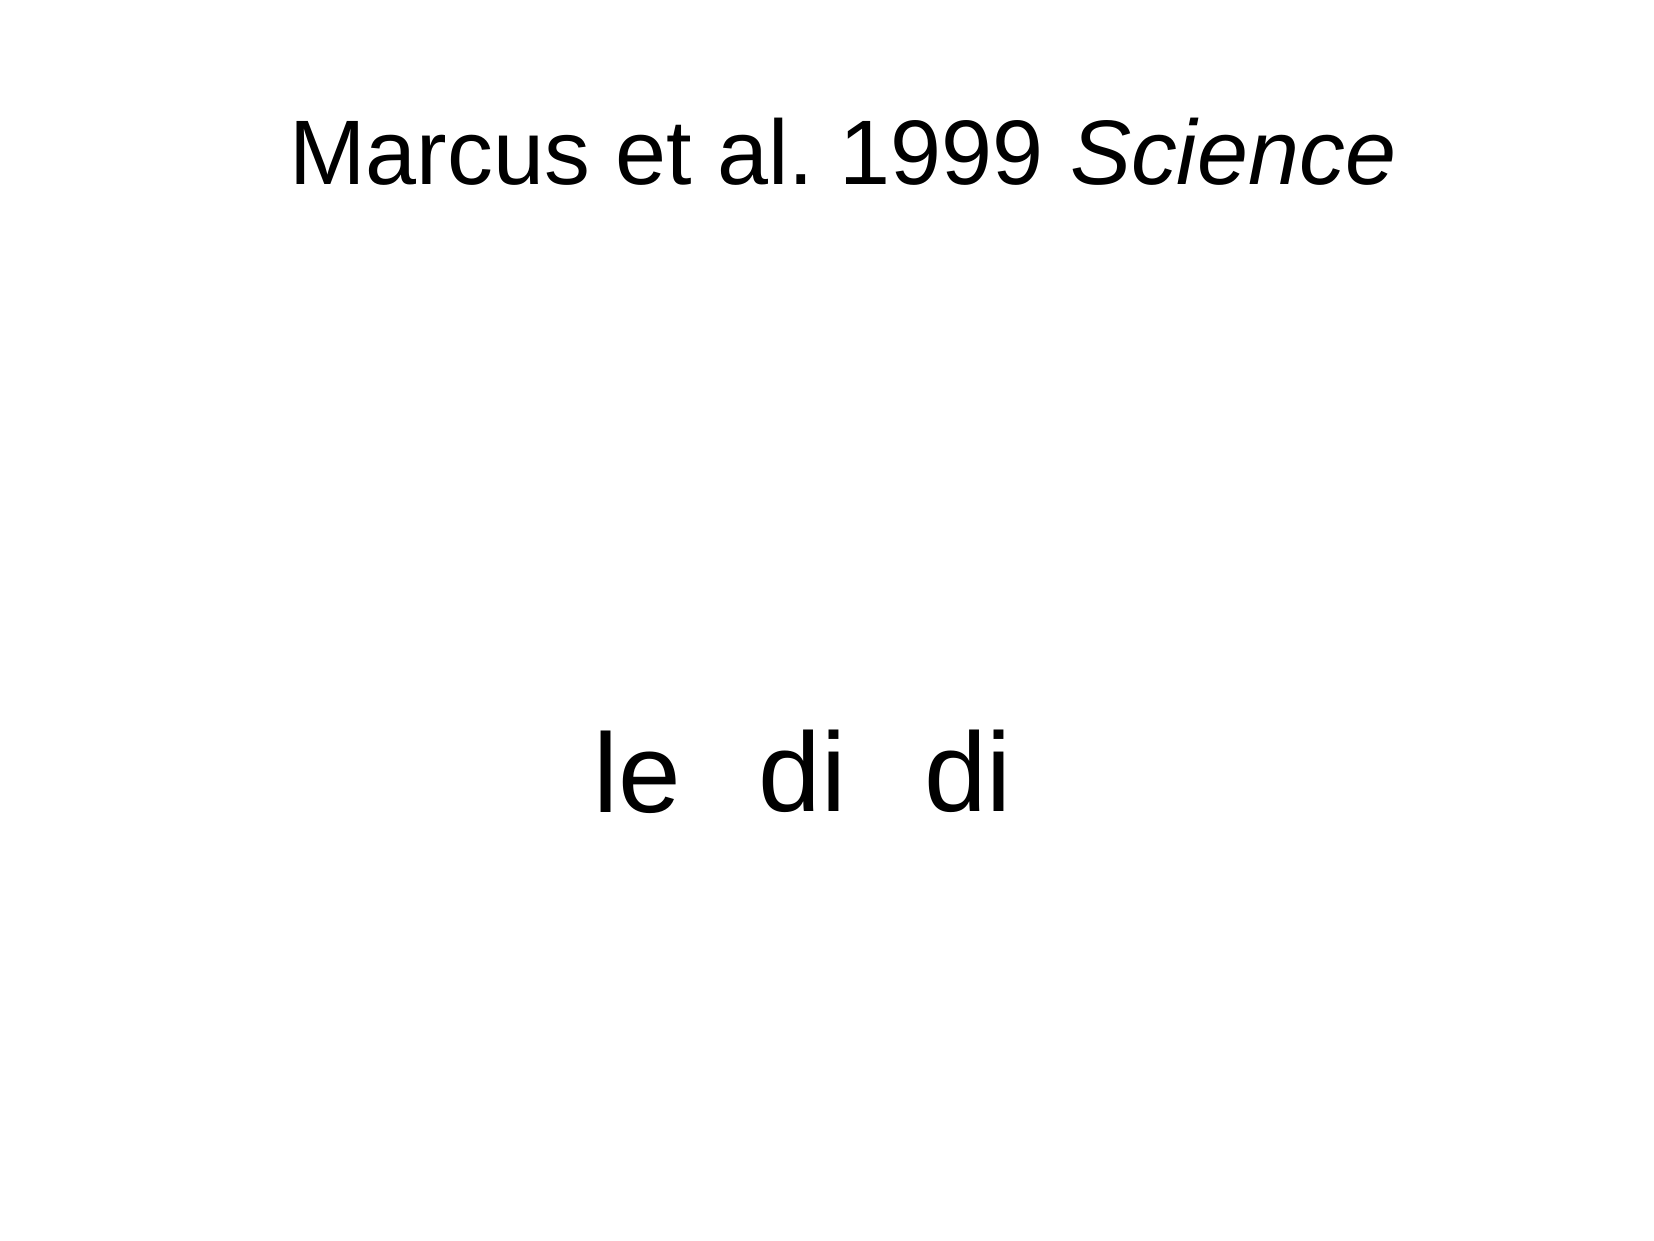

# Marcus et al. 1999 Science
di
di
le